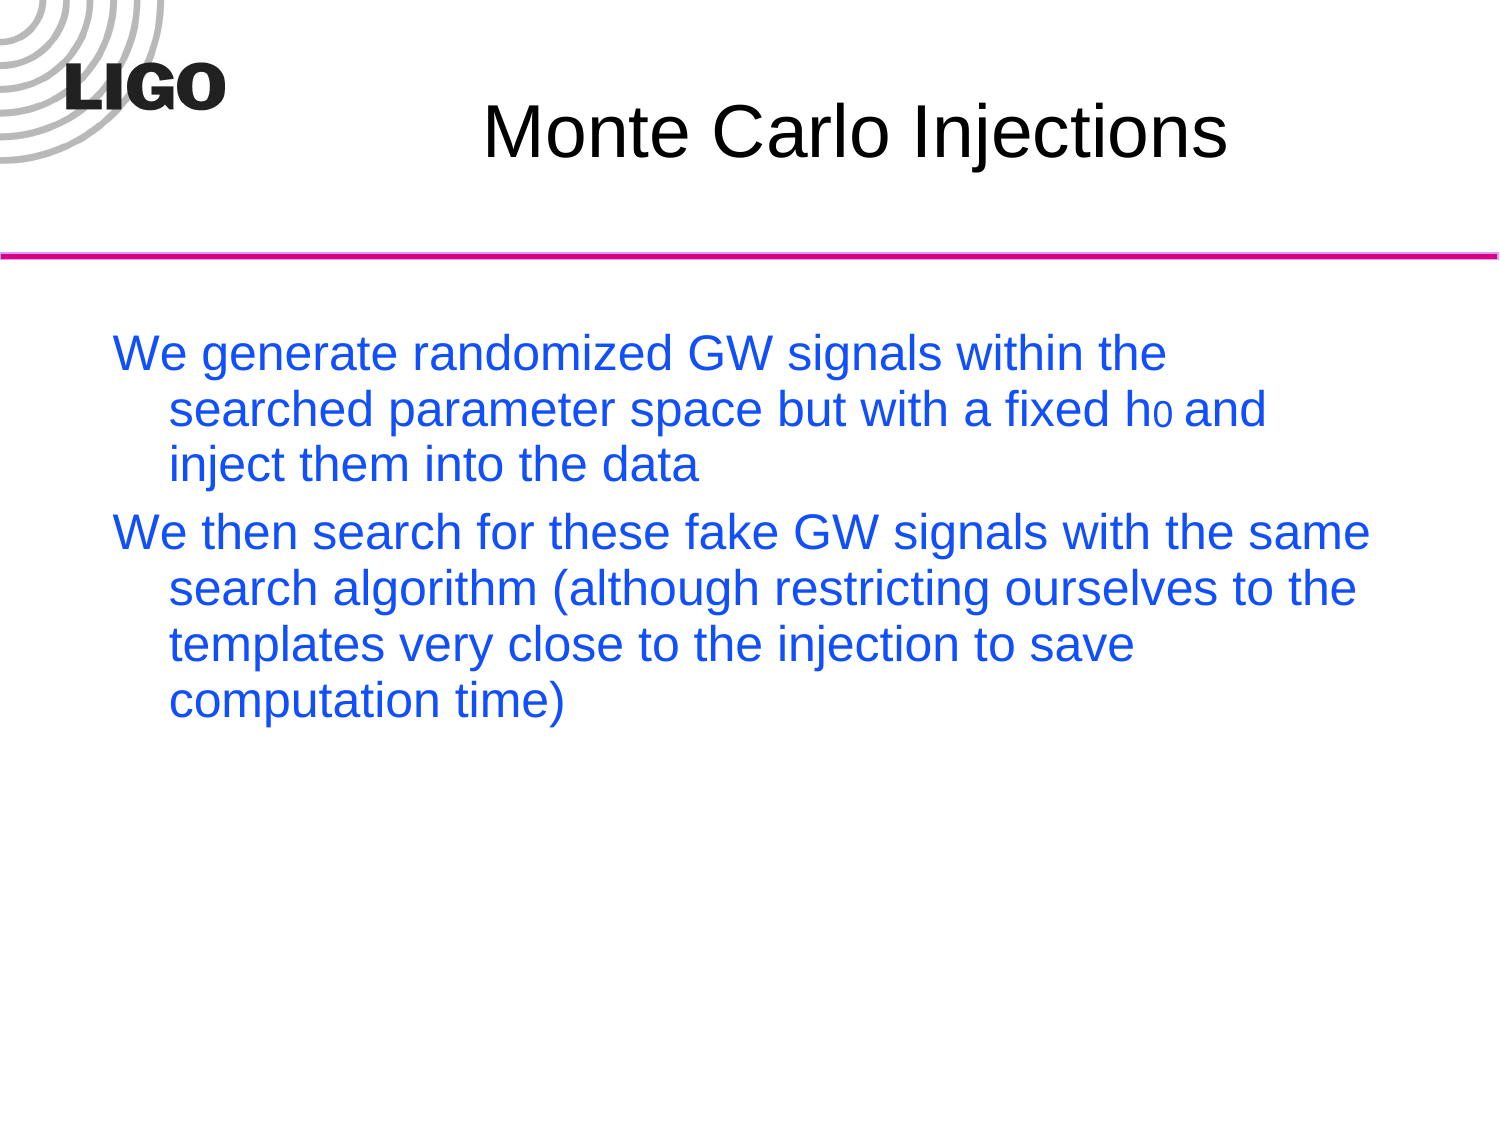

# Monte Carlo Injections
We generate randomized GW signals within the searched parameter space but with a fixed h0 and inject them into the data
We then search for these fake GW signals with the same search algorithm (although restricting ourselves to the templates very close to the injection to save computation time)